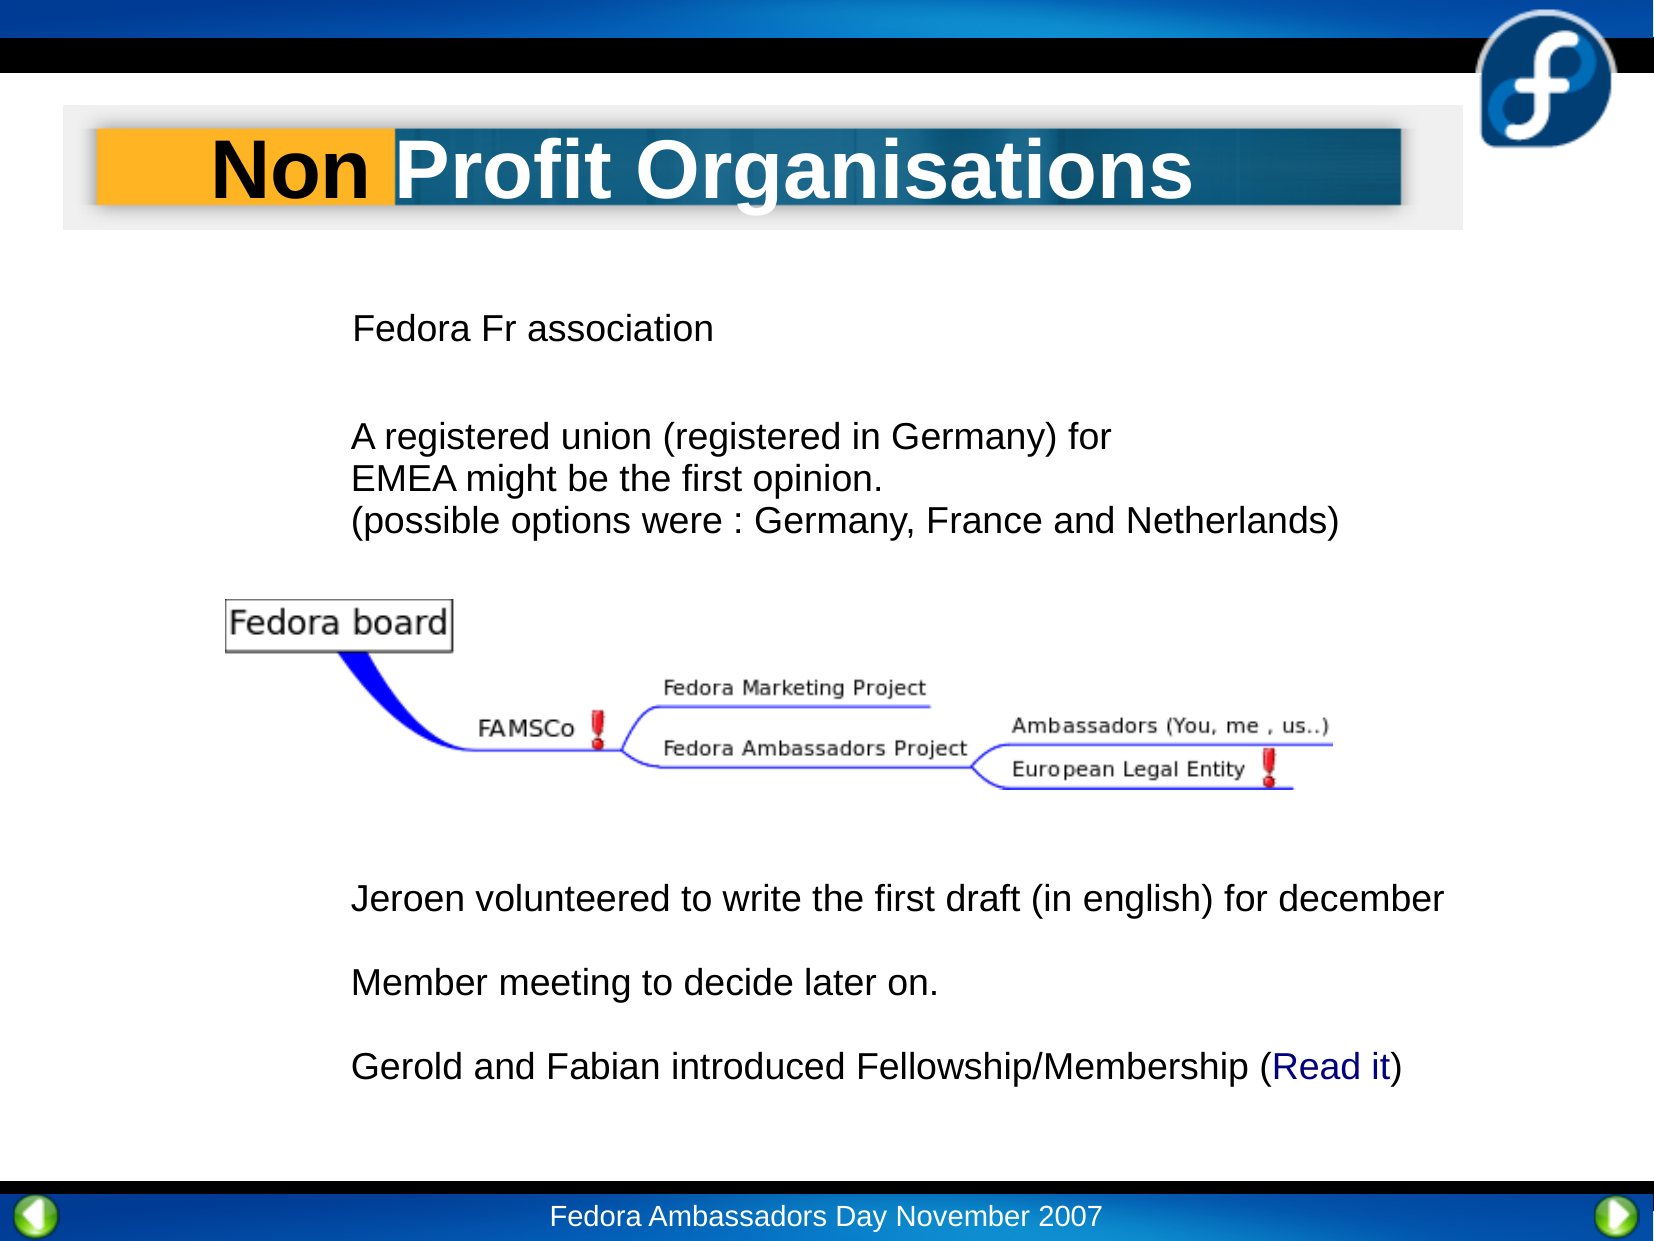

Non Profit Organisations
Fedora Fr association
A registered union (registered in Germany) for
EMEA might be the first opinion.
(possible options were : Germany, France and Netherlands)
Jeroen volunteered to write the first draft (in english) for december
Member meeting to decide later on.
Gerold and Fabian introduced Fellowship/Membership (Read it)